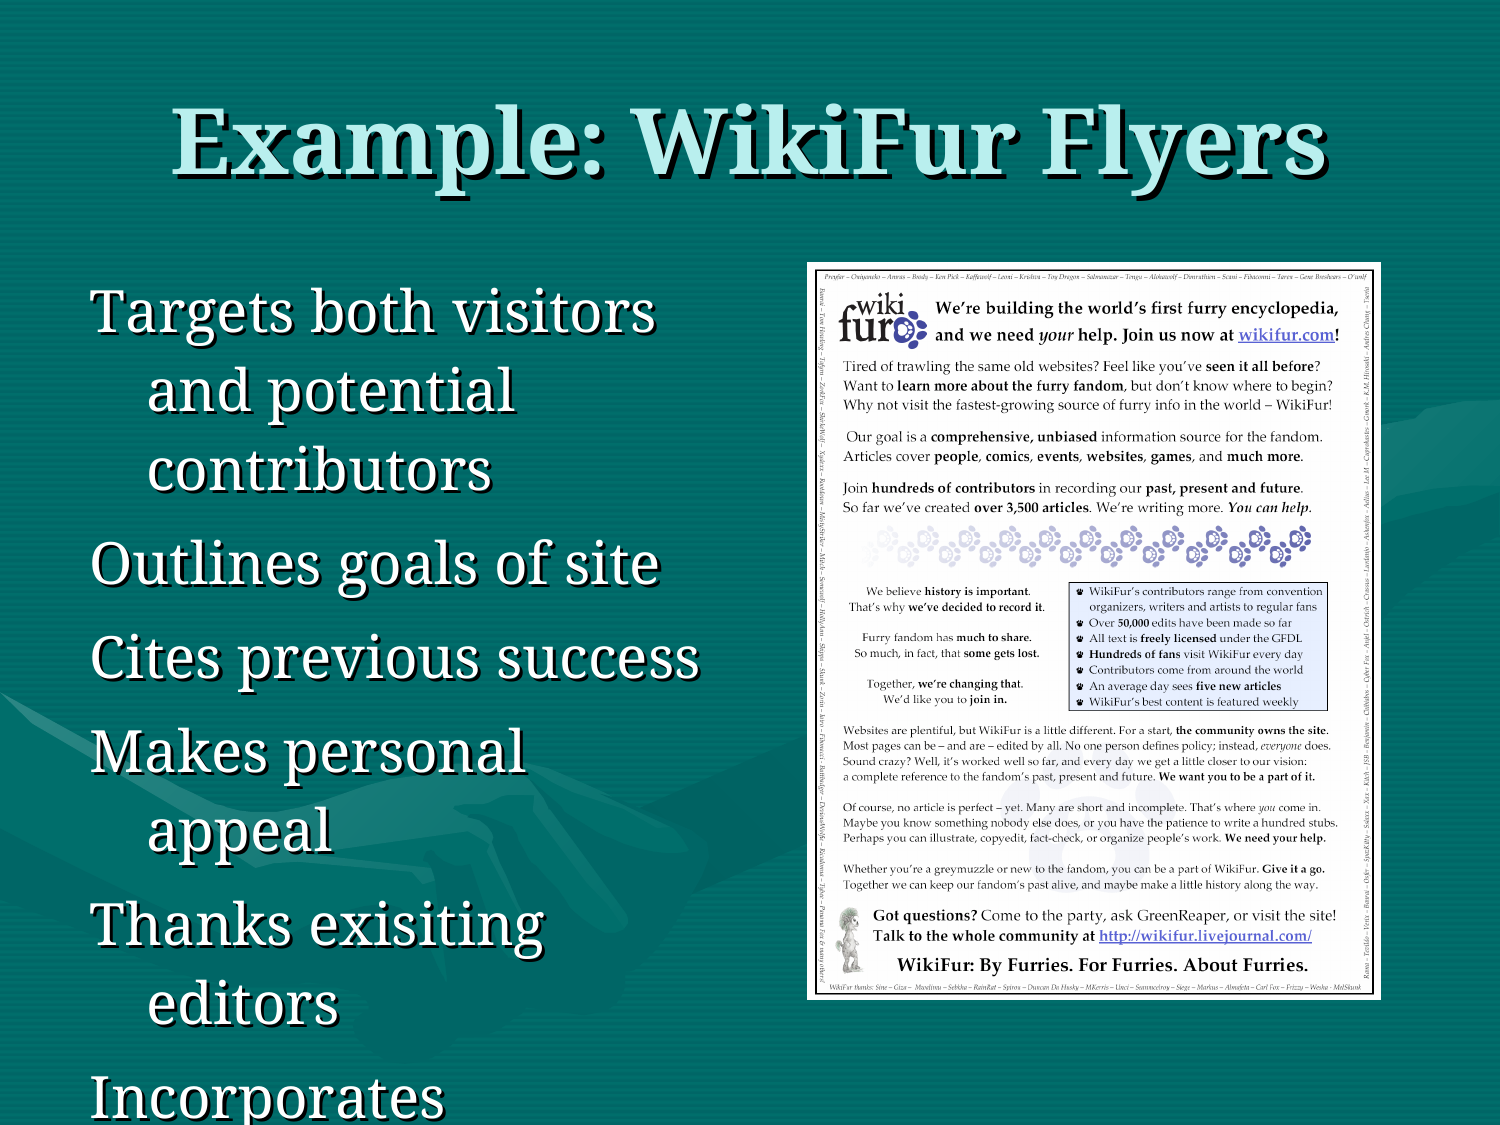

# Example: WikiFur Flyers
Targets both visitors and potential contributors
Outlines goals of site
Cites previous success
Makes personal appeal
Thanks exisiting editors
Incorporates appropriate graphics and formatting
Call to action at end